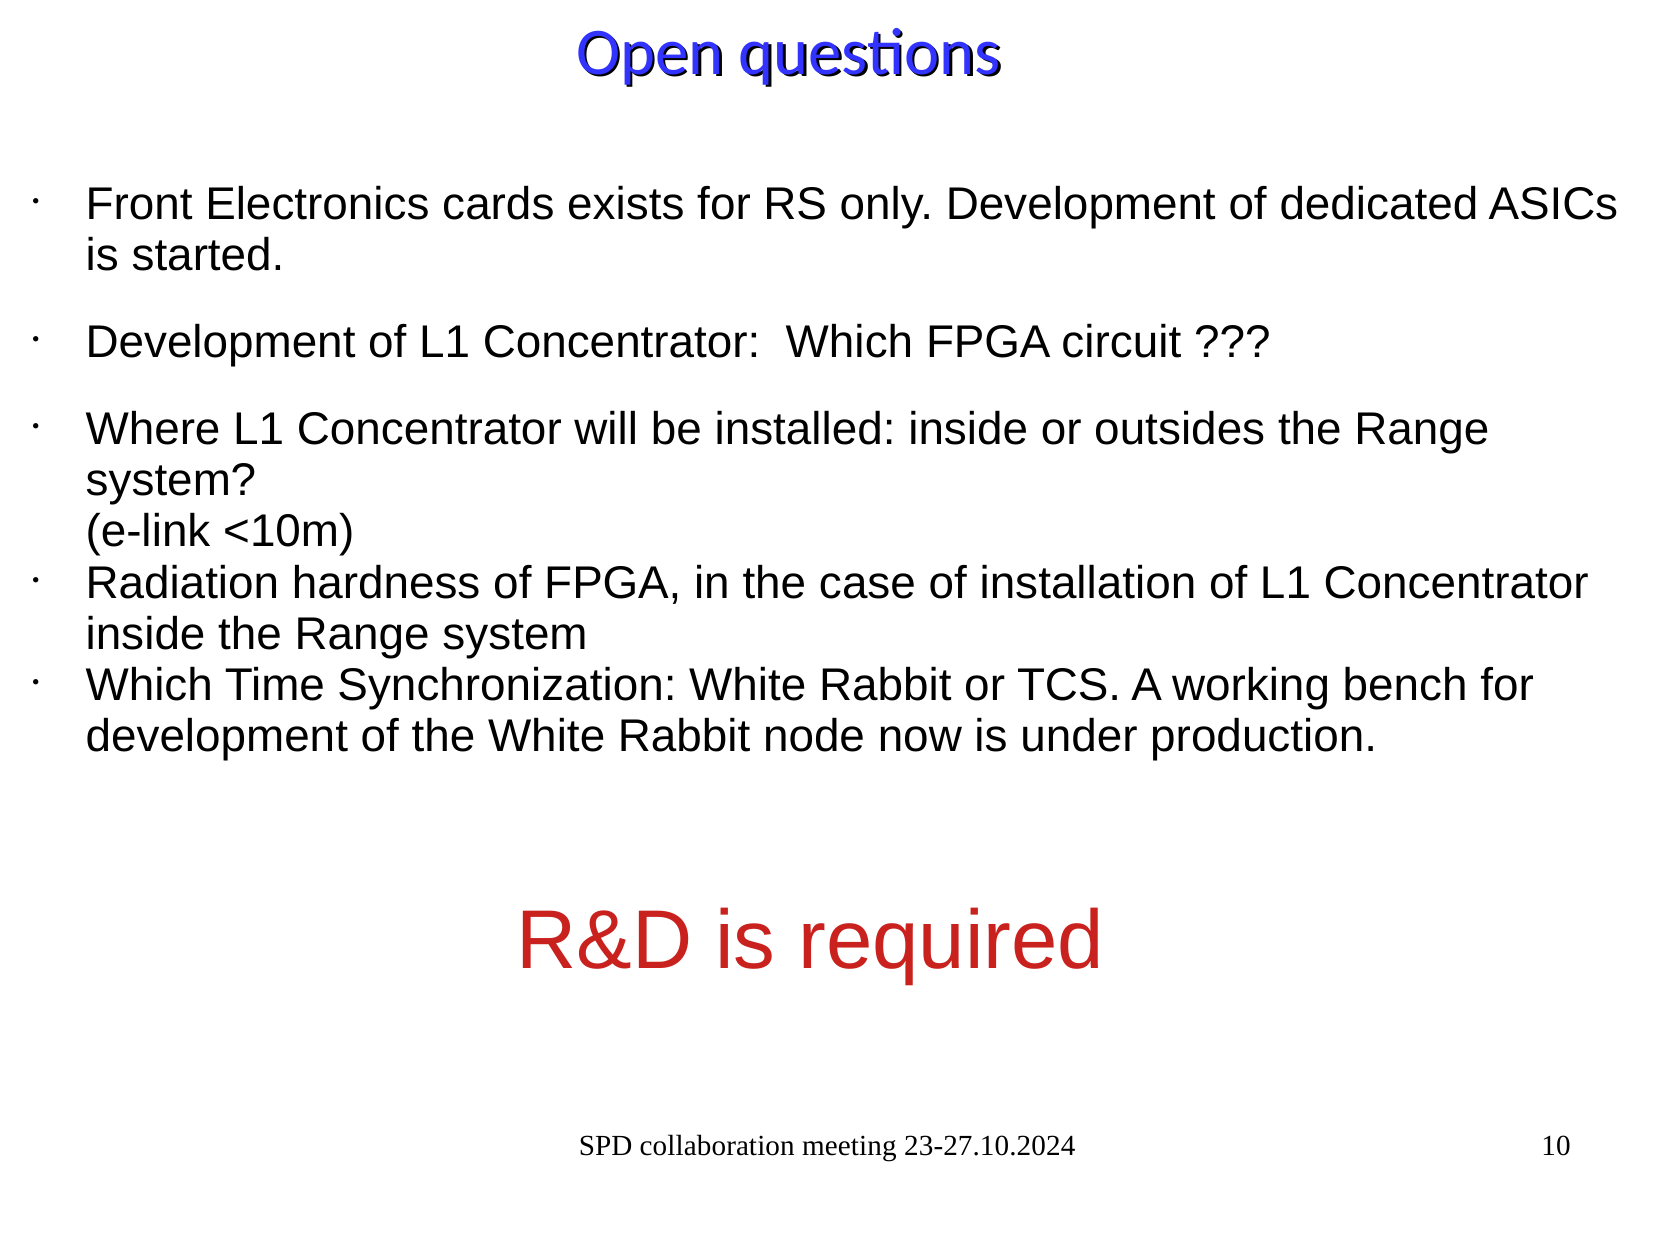

Open questions
Front Electronics cards exists for RS only. Development of dedicated ASICs is started.
Development of L1 Concentrator: Which FPGA circuit ???
Where L1 Concentrator will be installed: inside or outsides the Range system?
(e-link <10m)
Radiation hardness of FPGA, in the case of installation of L1 Concentrator inside the Range system
Which Time Synchronization: White Rabbit or TCS. A working bench for development of the White Rabbit node now is under production.
R&D is required
SPD collaboration meeting 23-27.10.2024
10